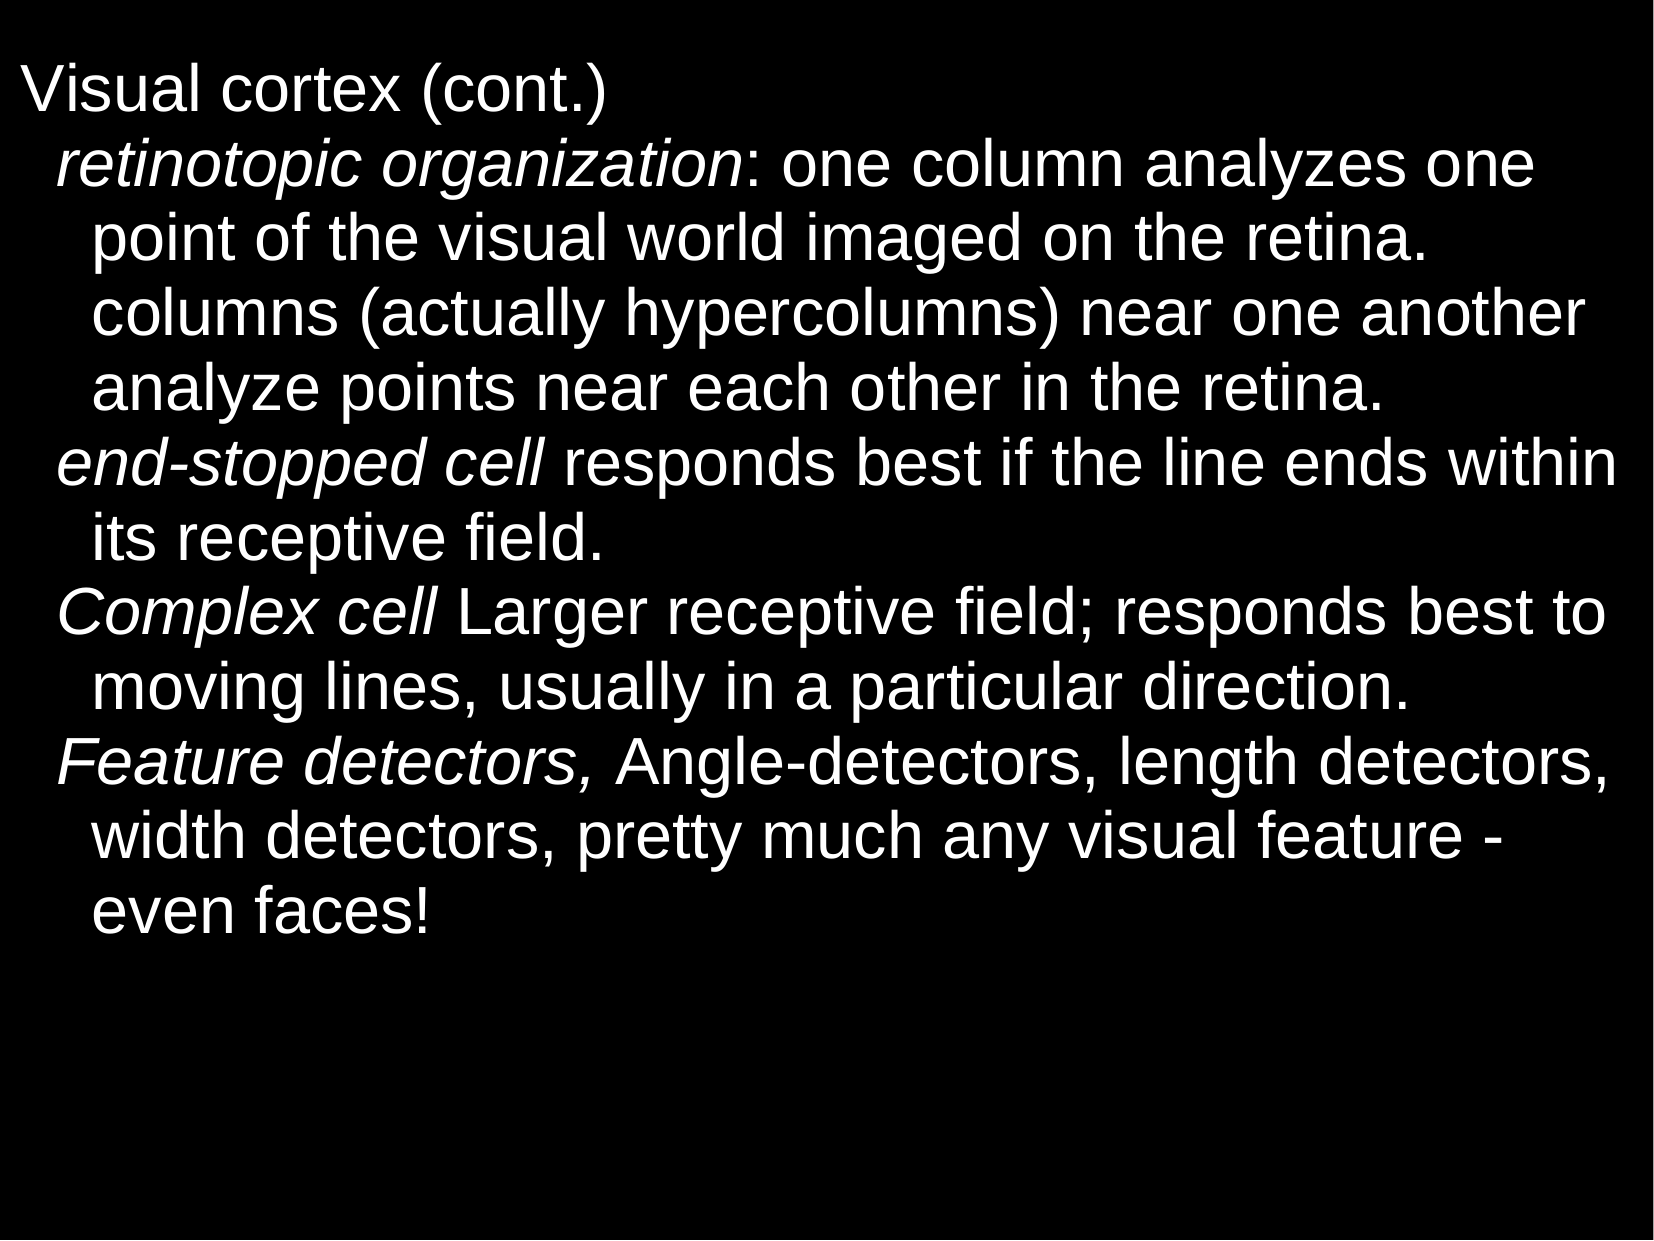

Visual cortex (cont.)
retinotopic organization: one column analyzes one point of the visual world imaged on the retina. columns (actually hypercolumns) near one another analyze points near each other in the retina.
end-stopped cell responds best if the line ends within its receptive field.
Complex cell Larger receptive field; responds best to moving lines, usually in a particular direction.
Feature detectors, Angle-detectors, length detectors, width detectors, pretty much any visual feature - even faces!